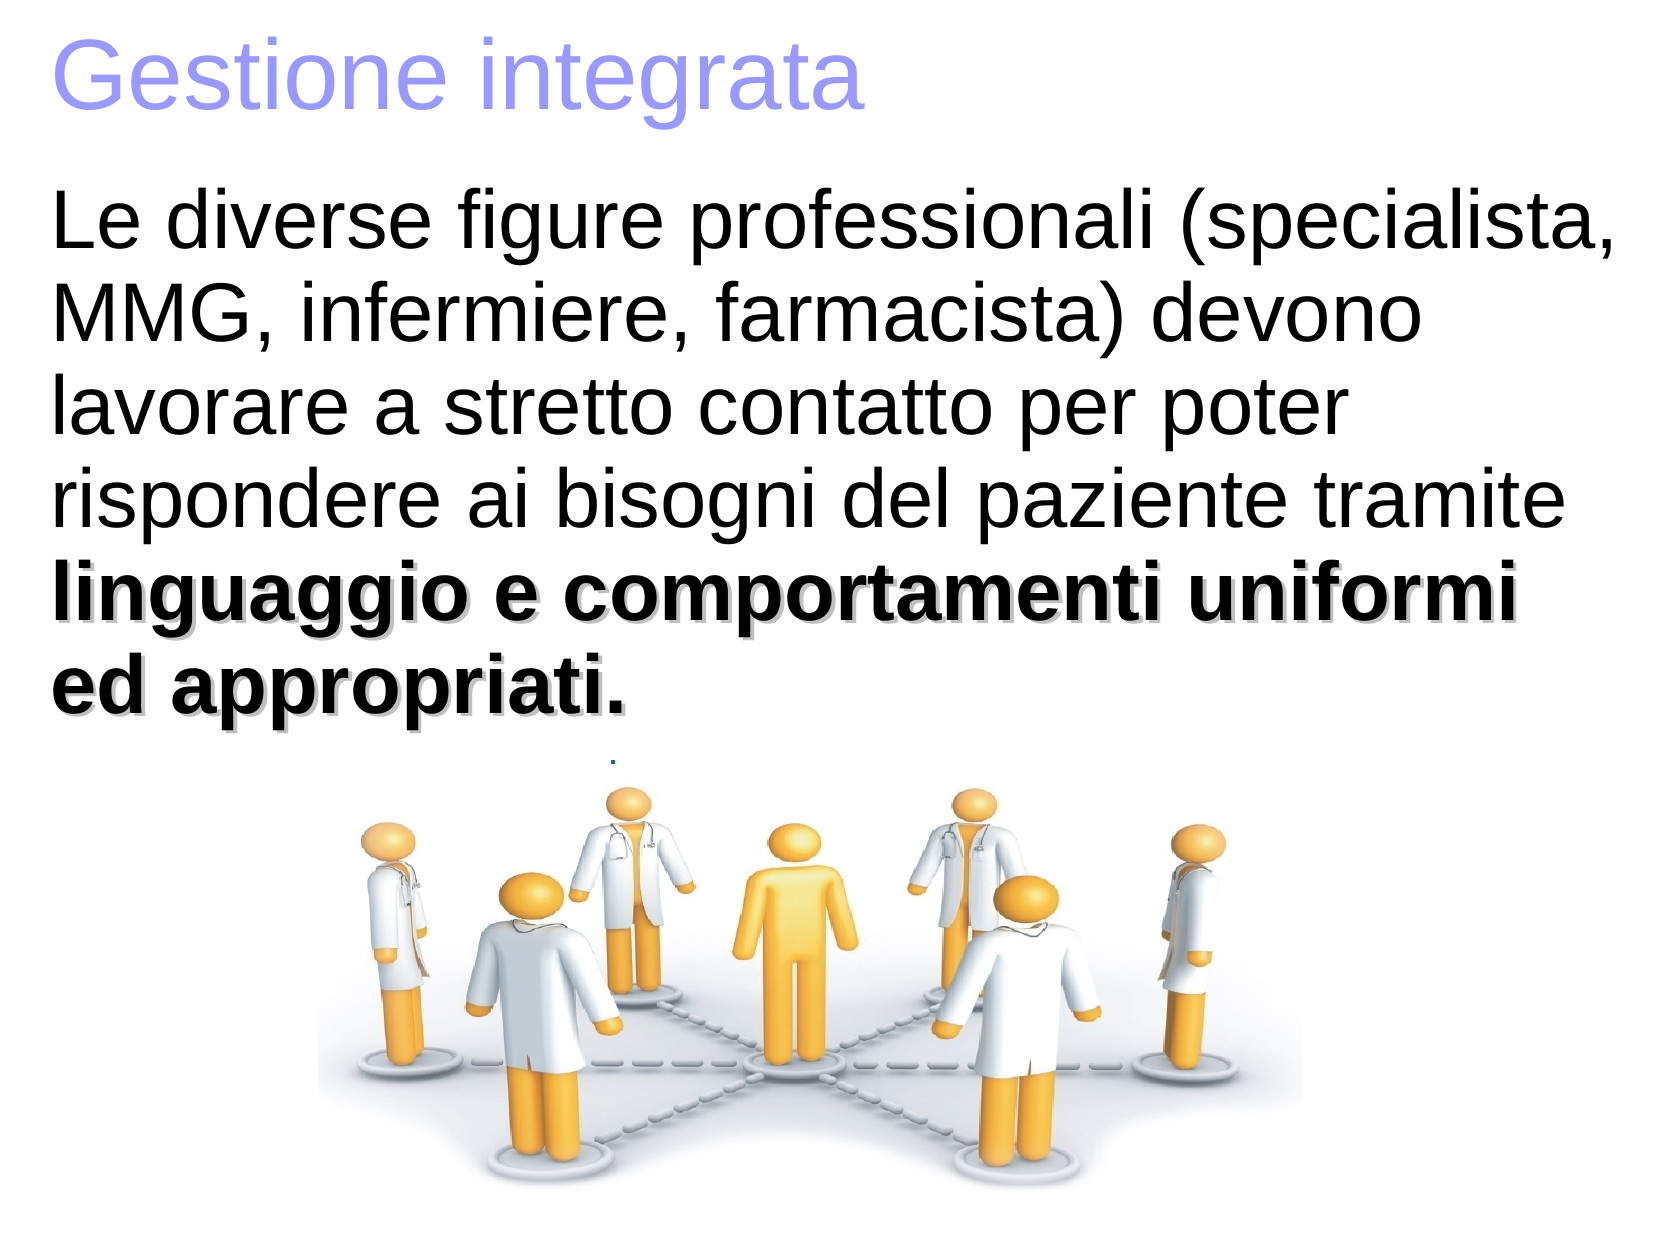

Gestione integrata
Le diverse figure professionali (specialista, MMG, infermiere, farmacista) devono lavorare a stretto contatto per poter rispondere ai bisogni del paziente tramite linguaggio e comportamenti uniformi ed appropriati.